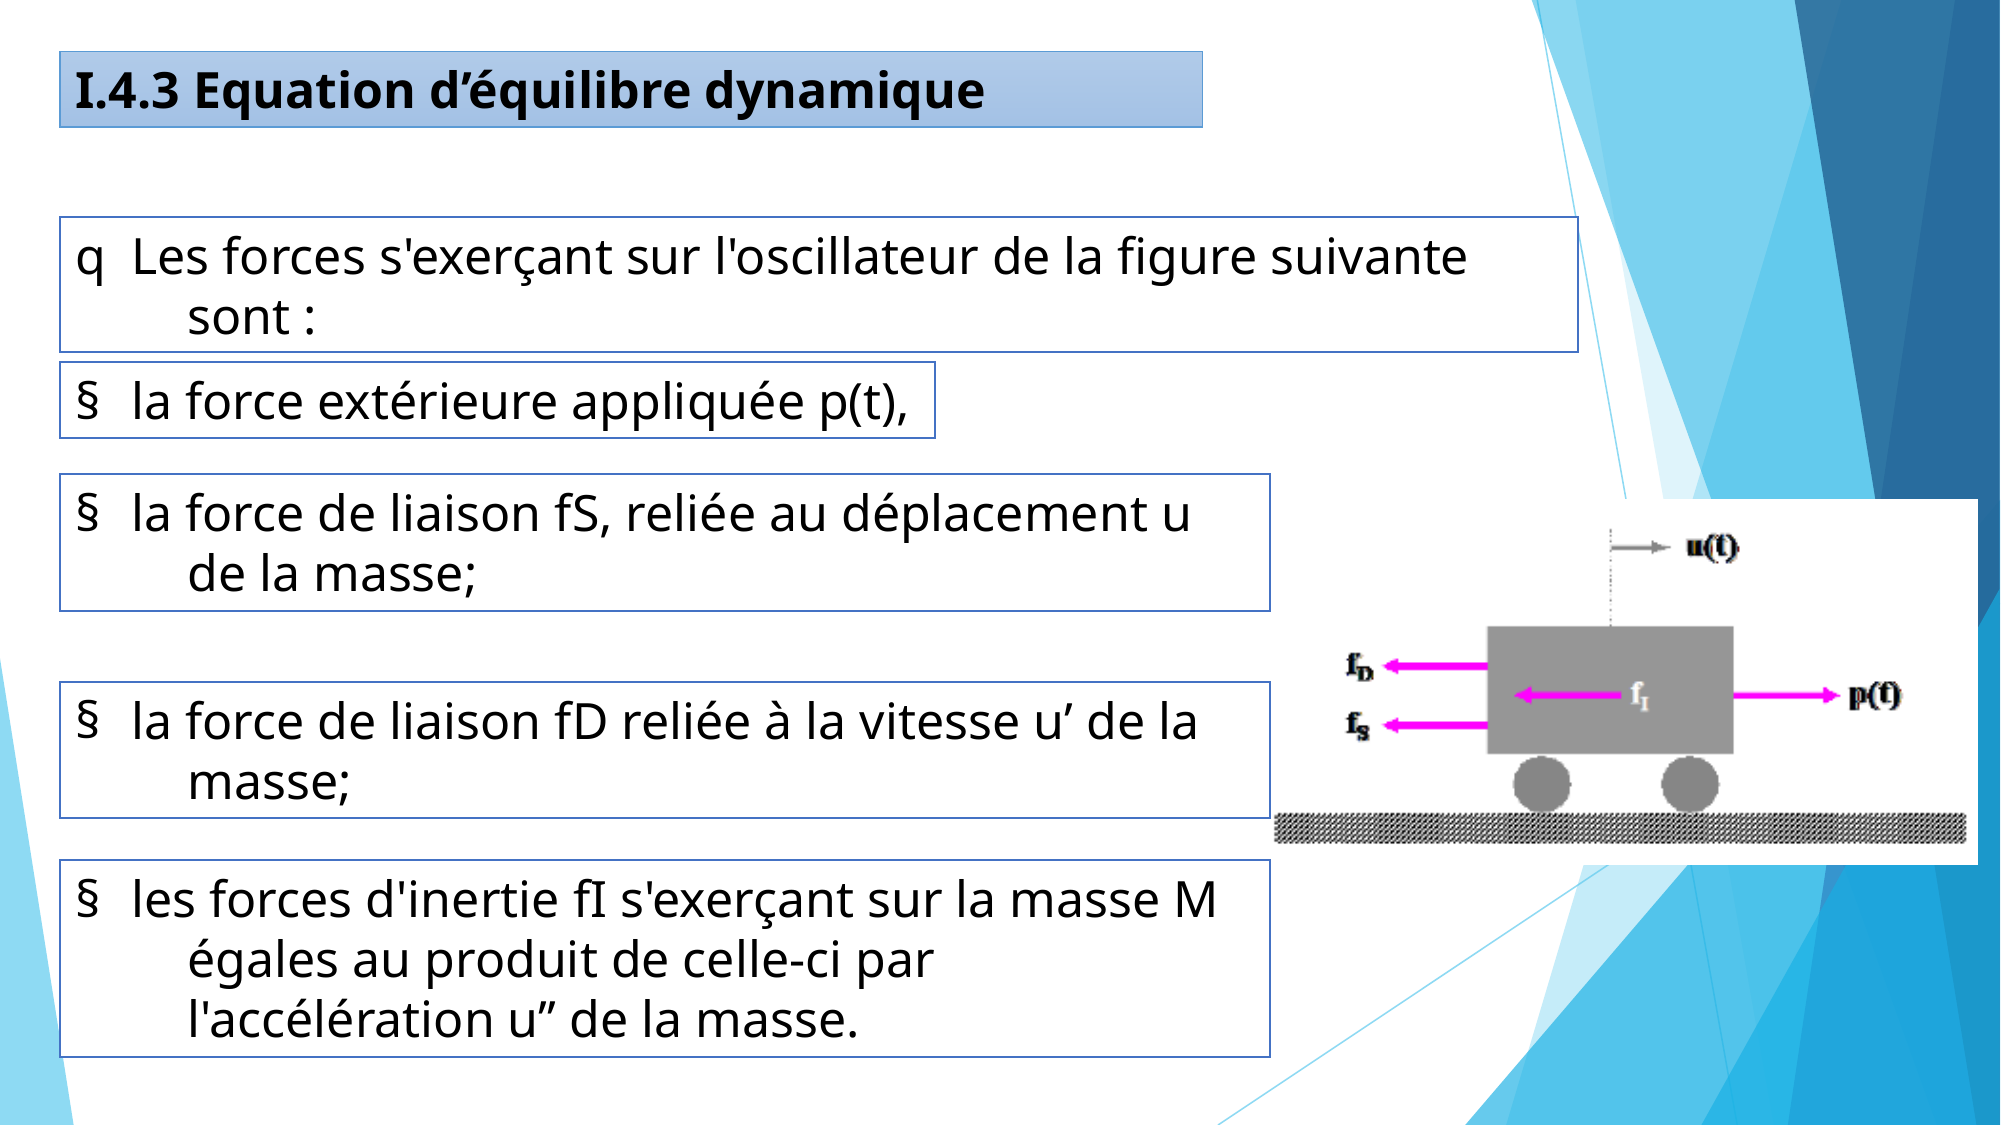

I.4.3 Equation d’équilibre dynamique
Les forces s'exerçant sur l'oscillateur de la figure suivante sont :
la force extérieure appliquée p(t),
la force de liaison fS, reliée au déplacement u de la masse;
la force de liaison fD reliée à la vitesse u’ de la masse;
les forces d'inertie fI s'exerçant sur la masse M égales au produit de celle-ci par l'accélération u’’ de la masse.